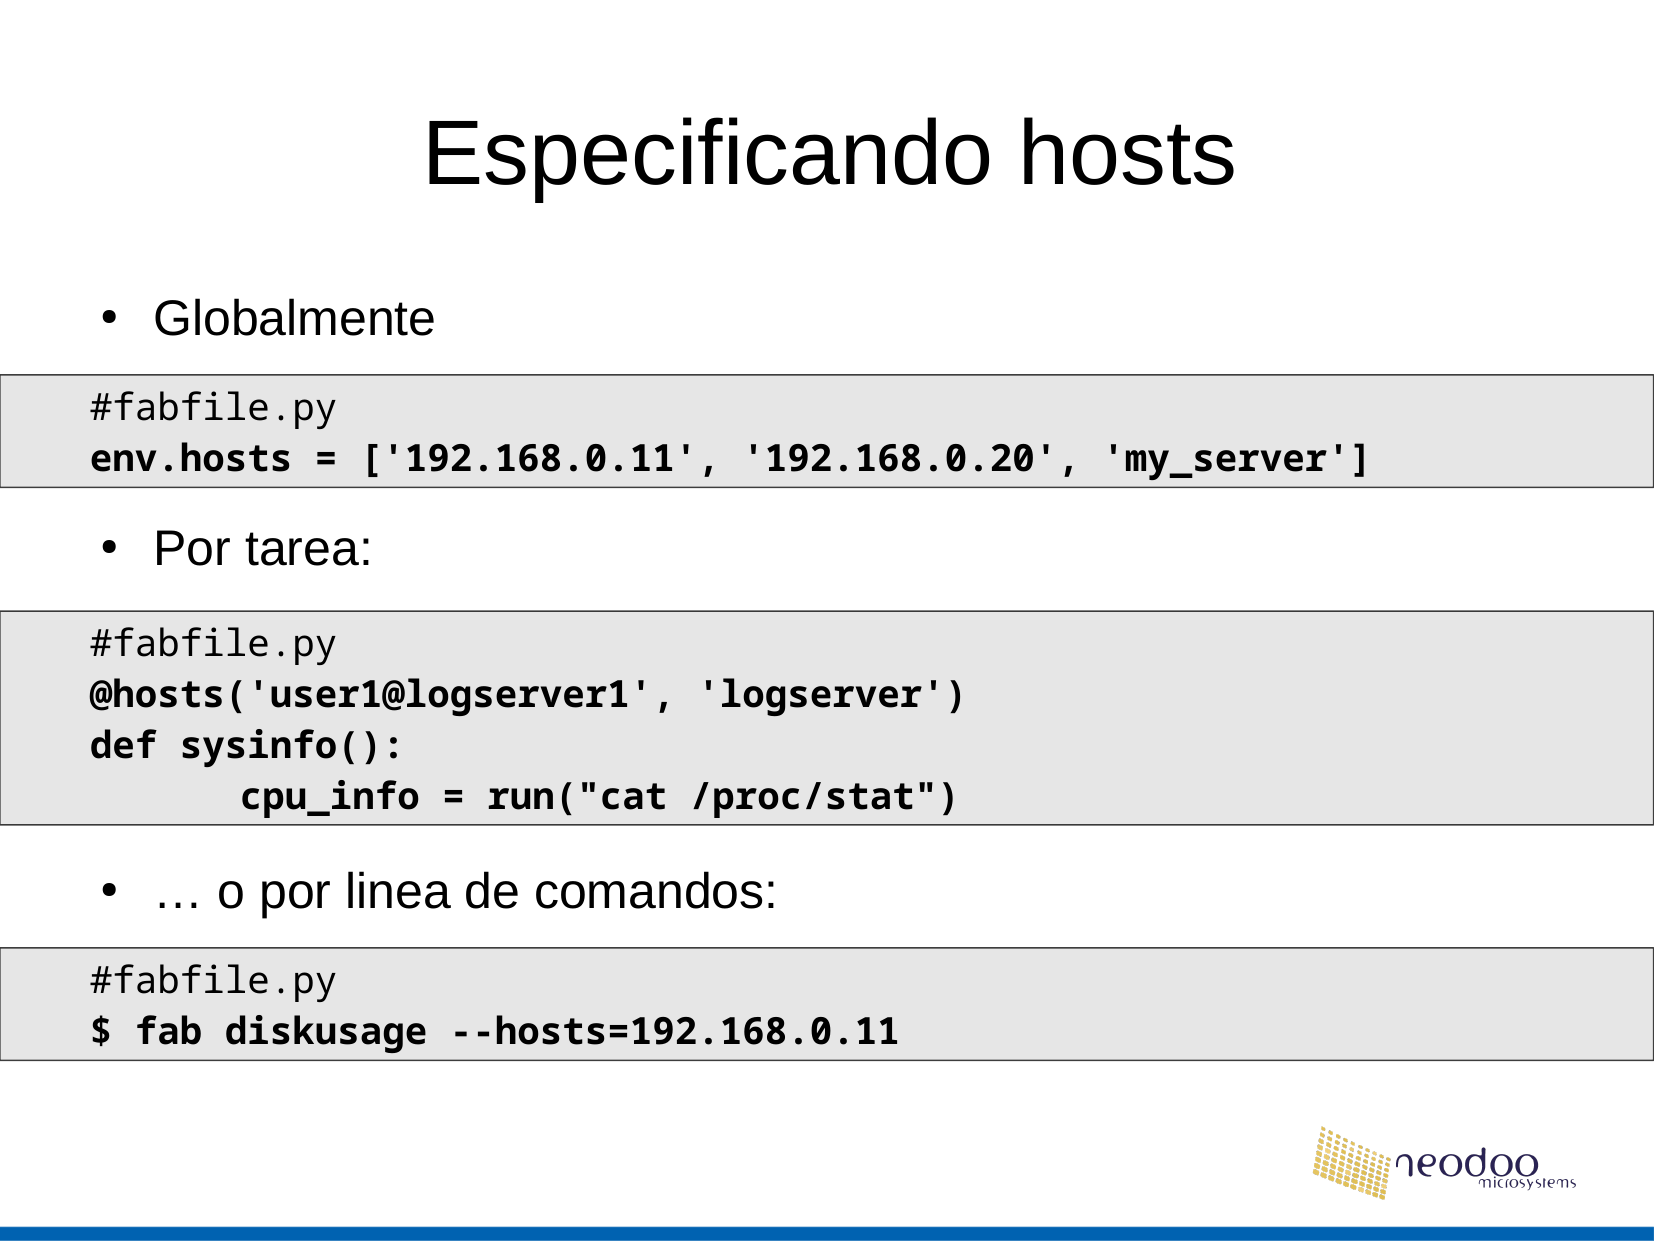

# Especificando hosts
Globalmente
	#fabfile.py
	env.hosts = ['192.168.0.11', '192.168.0.20', 'my_server']
Por tarea:
	#fabfile.py
	@hosts('user1@logserver1', 'logserver')
	def sysinfo():
			cpu_info = run("cat /proc/stat")
… o por linea de comandos:
	#fabfile.py
	$ fab diskusage --hosts=192.168.0.11